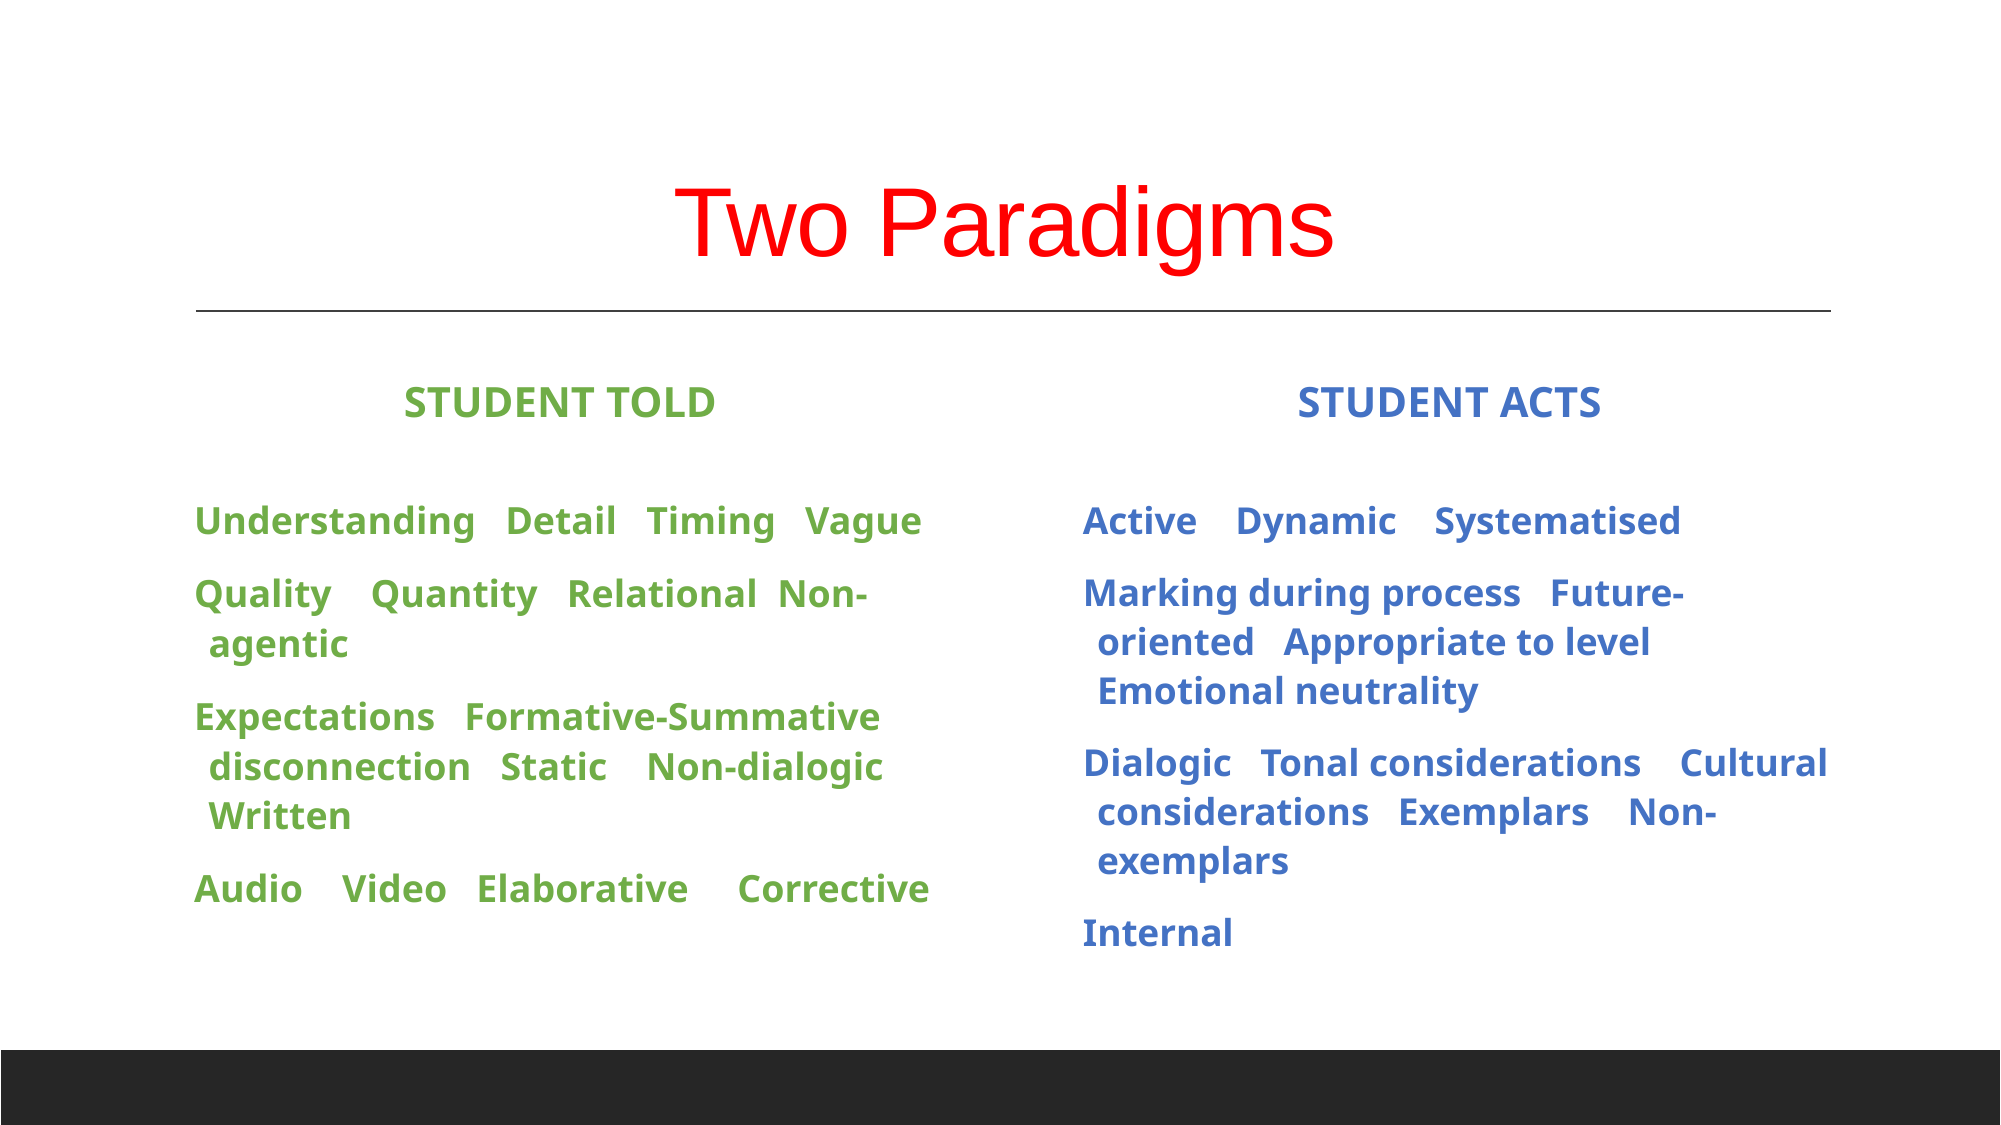

# Two Paradigms
Student told
Student acts
Understanding Detail Timing Vague
Quality Quantity Relational Non-agentic
Expectations Formative-Summative disconnection Static Non-dialogic Written
Audio Video Elaborative Corrective
Active Dynamic Systematised
Marking during process Future-oriented Appropriate to level Emotional neutrality
Dialogic Tonal considerations Cultural considerations Exemplars Non-exemplars
Internal